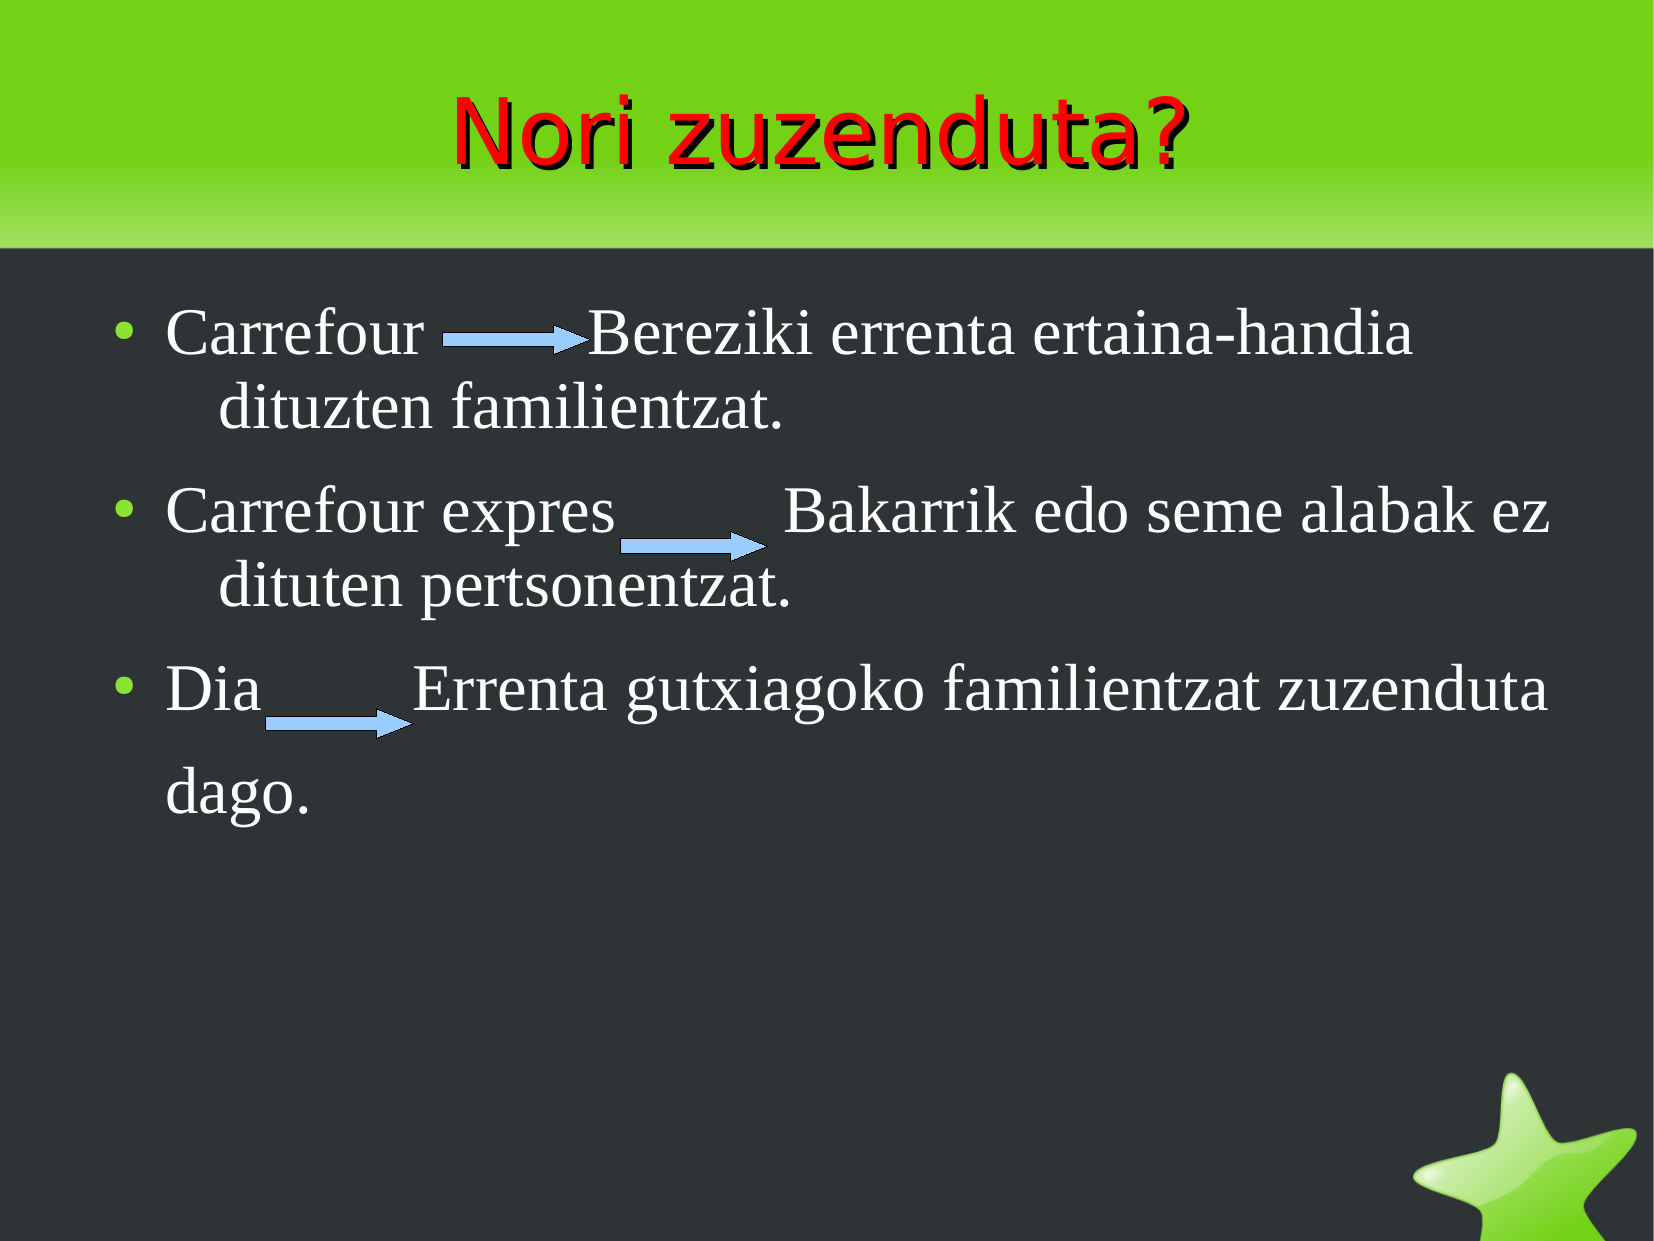

# Nori zuzenduta?
Carrefour			Bereziki errenta ertaina-handia dituzten familientzat.
Carrefour expres Bakarrik edo seme alabak ez dituten pertsonentzat.
Dia Errenta gutxiagoko familientzat zuzenduta
dago.